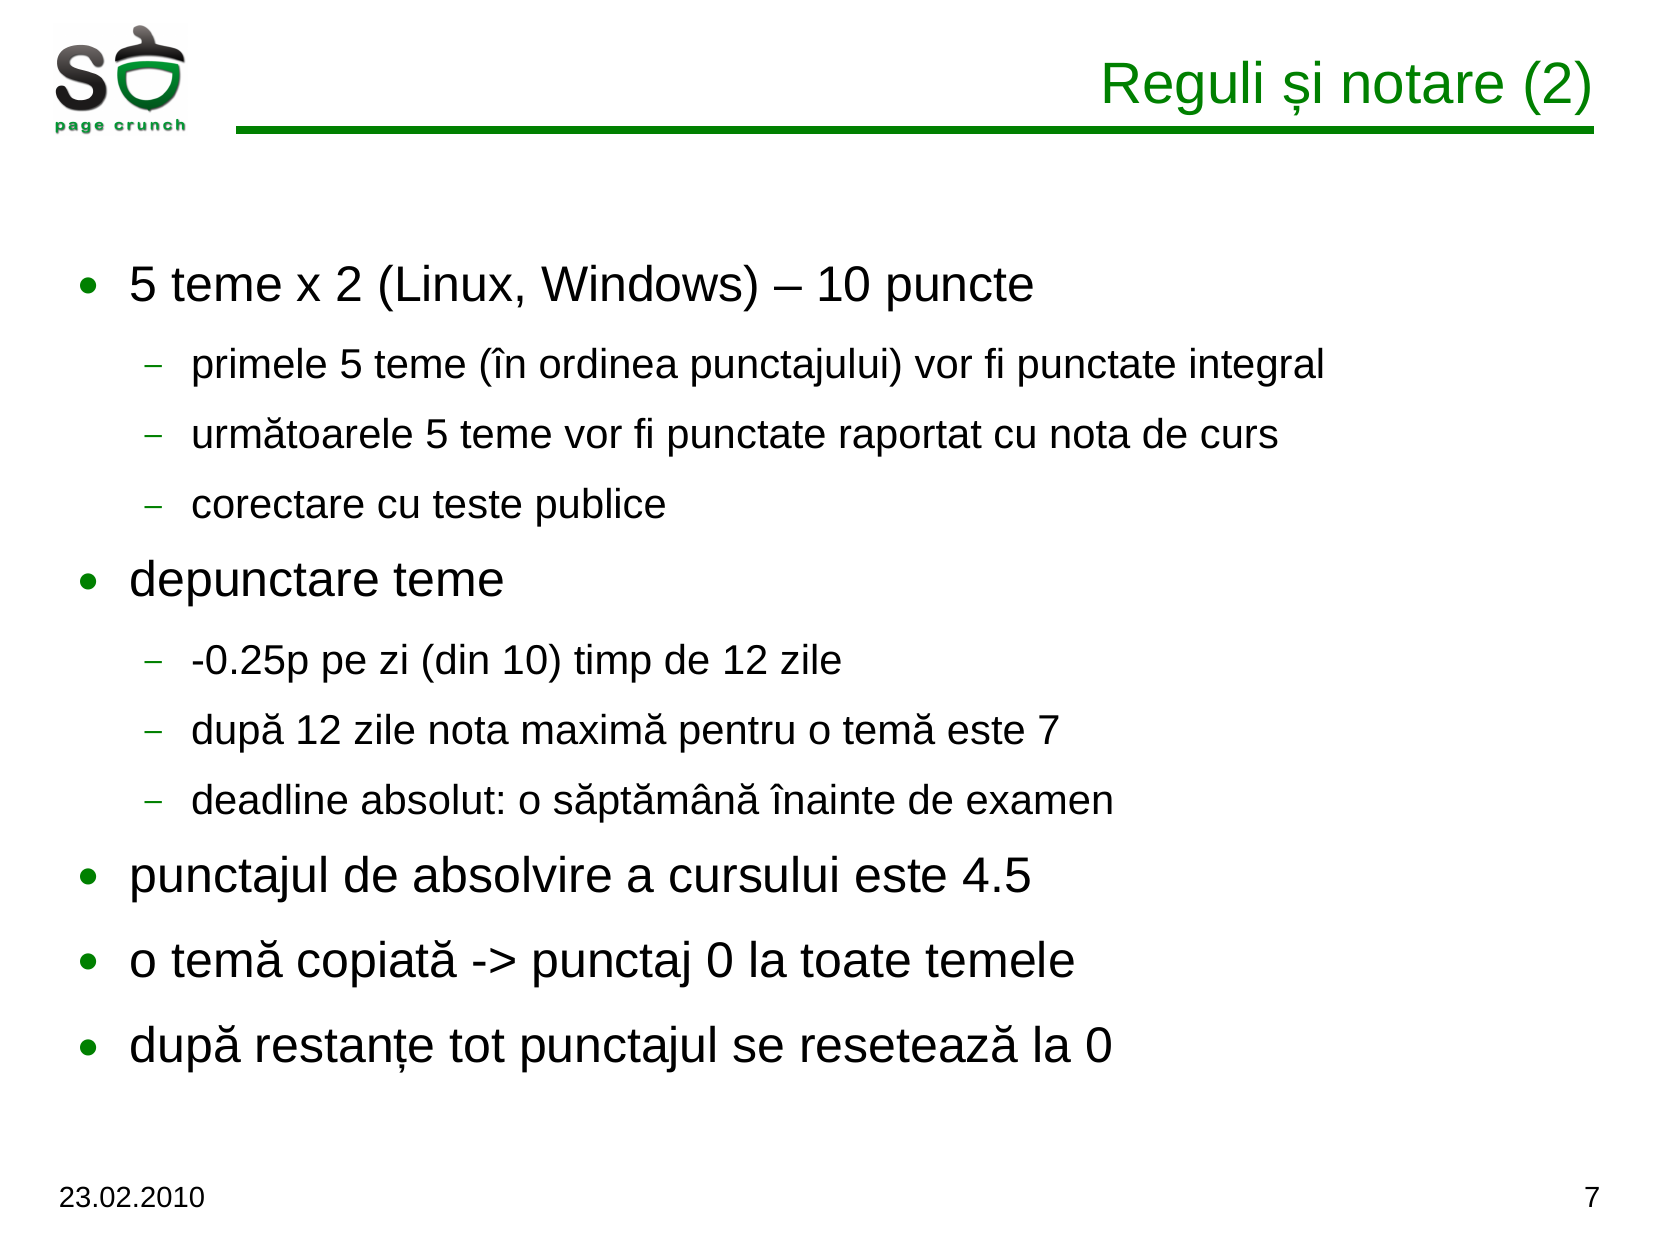

# Reguli și notare (2)
5 teme x 2 (Linux, Windows) – 10 puncte
primele 5 teme (în ordinea punctajului) vor fi punctate integral
următoarele 5 teme vor fi punctate raportat cu nota de curs
corectare cu teste publice
depunctare teme
-0.25p pe zi (din 10) timp de 12 zile
după 12 zile nota maximă pentru o temă este 7
deadline absolut: o săptămână înainte de examen
punctajul de absolvire a cursului este 4.5
o temă copiată -> punctaj 0 la toate temele
după restanțe tot punctajul se resetează la 0
23.02.2010
7